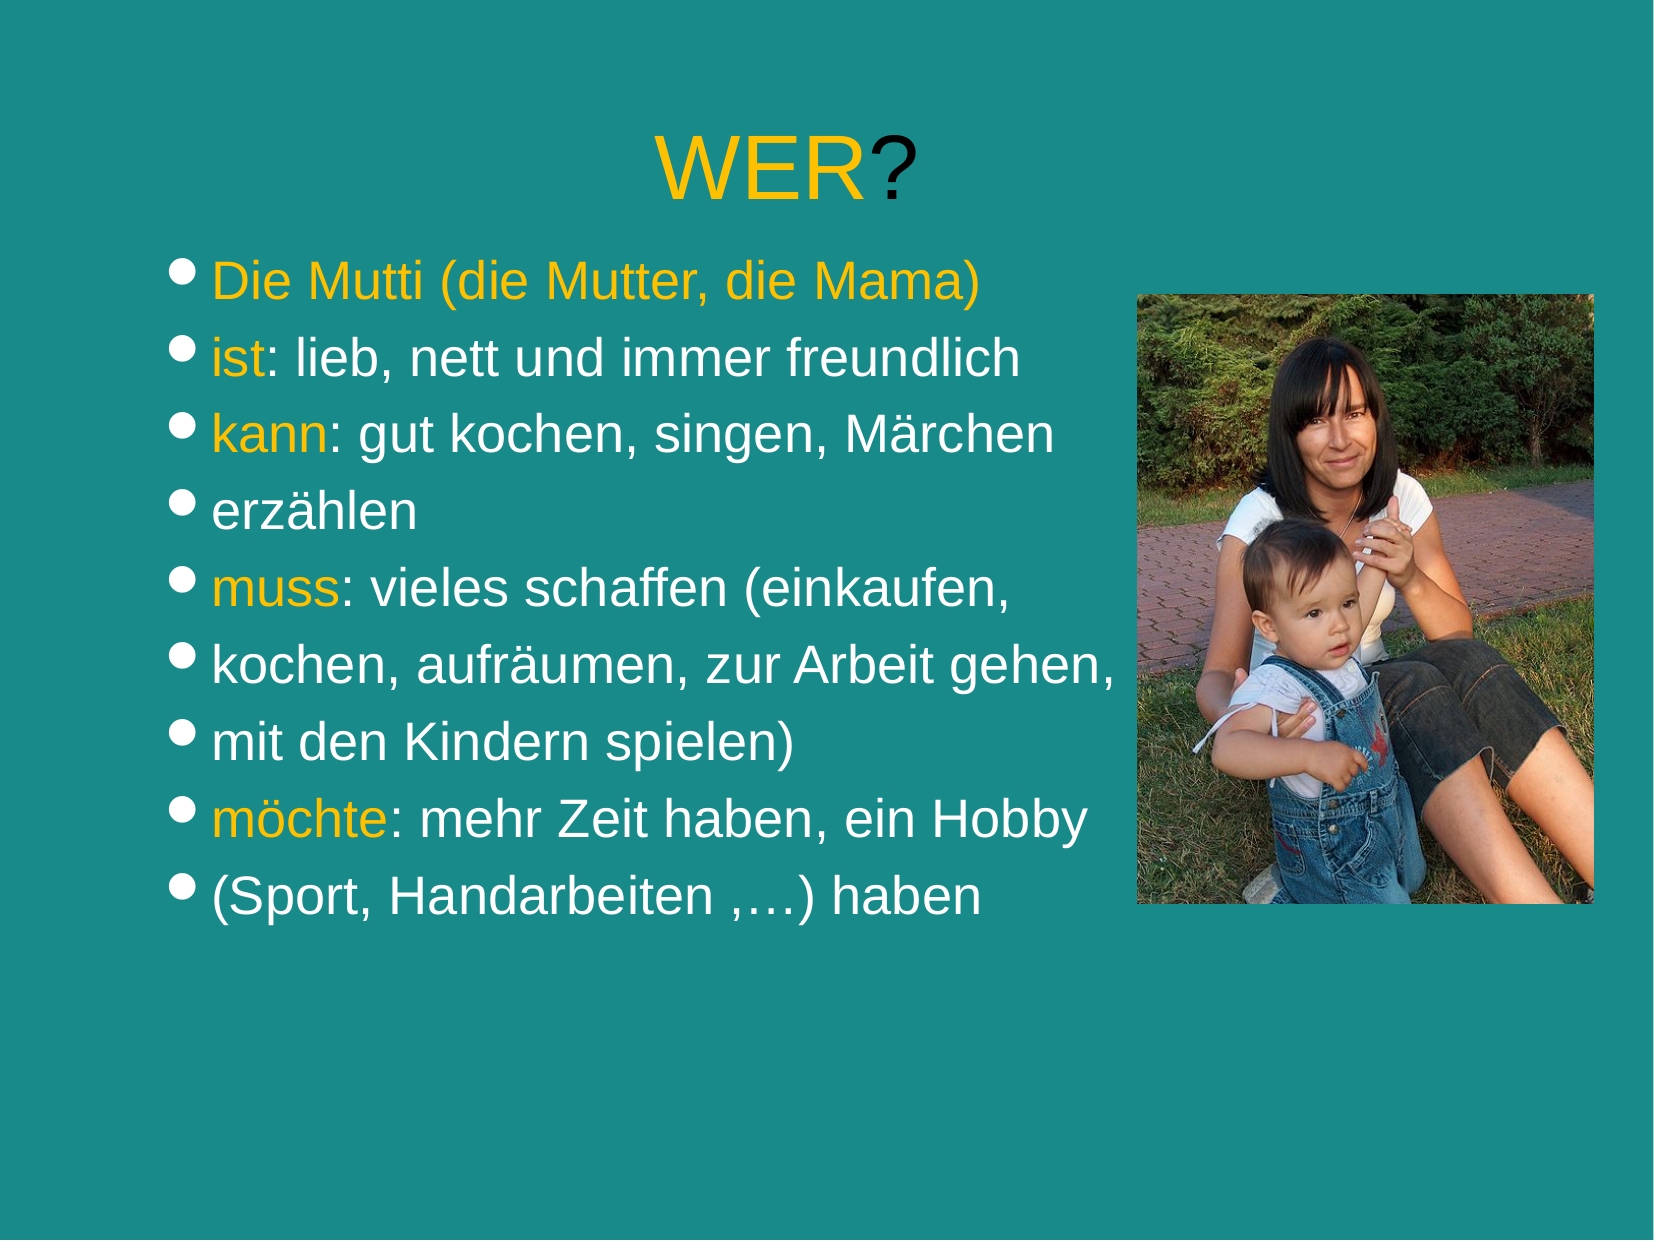

# WER?
Die Mutti (die Mutter, die Mama)
ist: lieb, nett und immer freundlich
kann: gut kochen, singen, Märchen
erzählen
muss: vieles schaffen (einkaufen,
kochen, aufräumen, zur Arbeit gehen,
mit den Kindern spielen)
möchte: mehr Zeit haben, ein Hobby
(Sport, Handarbeiten ,…) haben